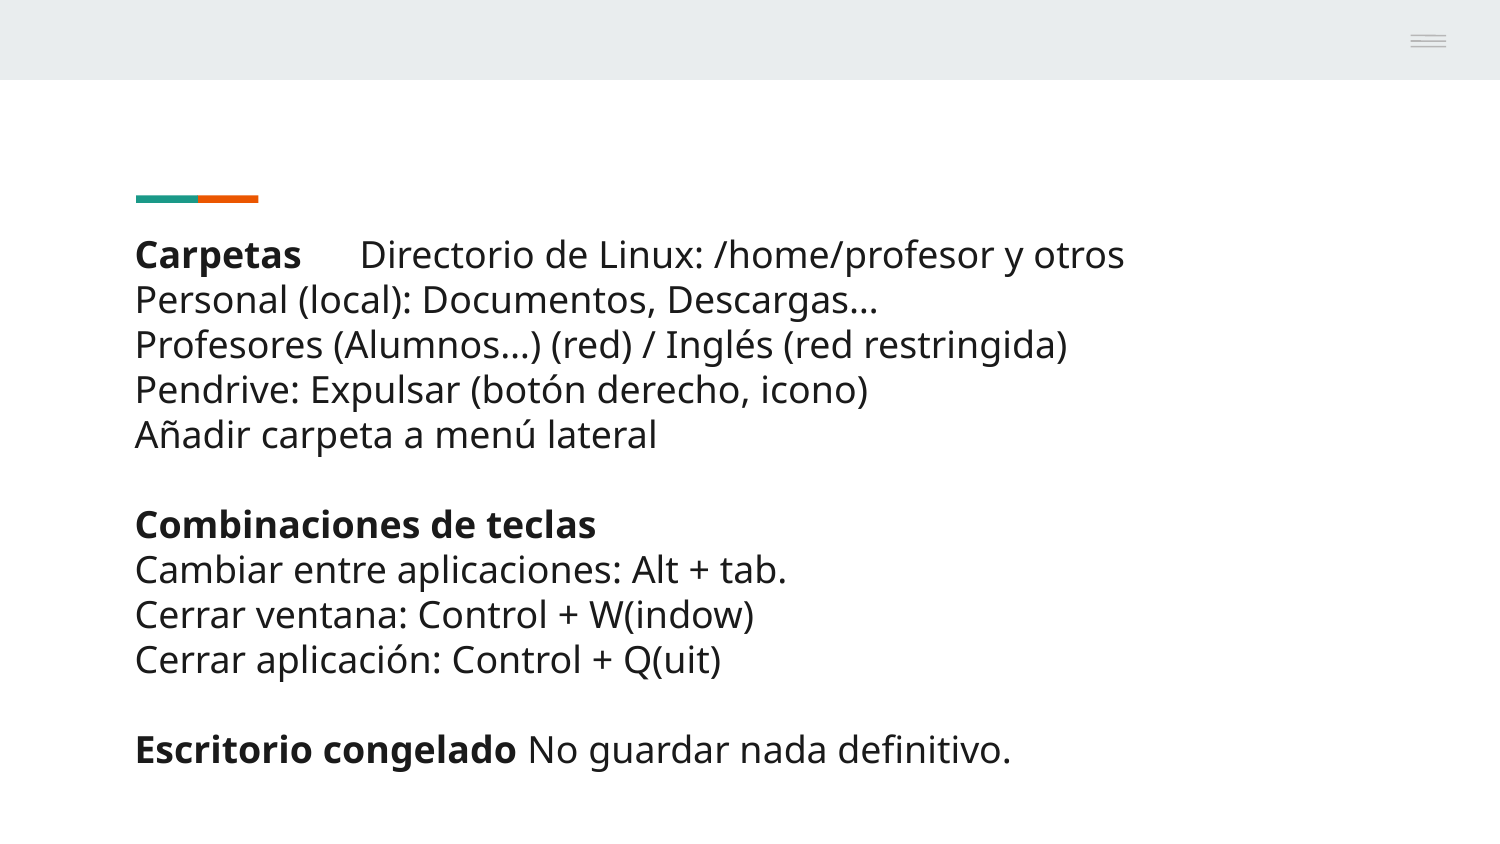

# Carpetas 	Directorio de Linux: /home/profesor y otros Personal (local): Documentos, Descargas… Profesores (Alumnos…) (red) / Inglés (red restringida) Pendrive: Expulsar (botón derecho, icono) Añadir carpeta a menú lateral Combinaciones de teclas Cambiar entre aplicaciones: Alt + tab. Cerrar ventana: Control + W(indow) Cerrar aplicación: Control + Q(uit) Escritorio congelado No guardar nada definitivo.